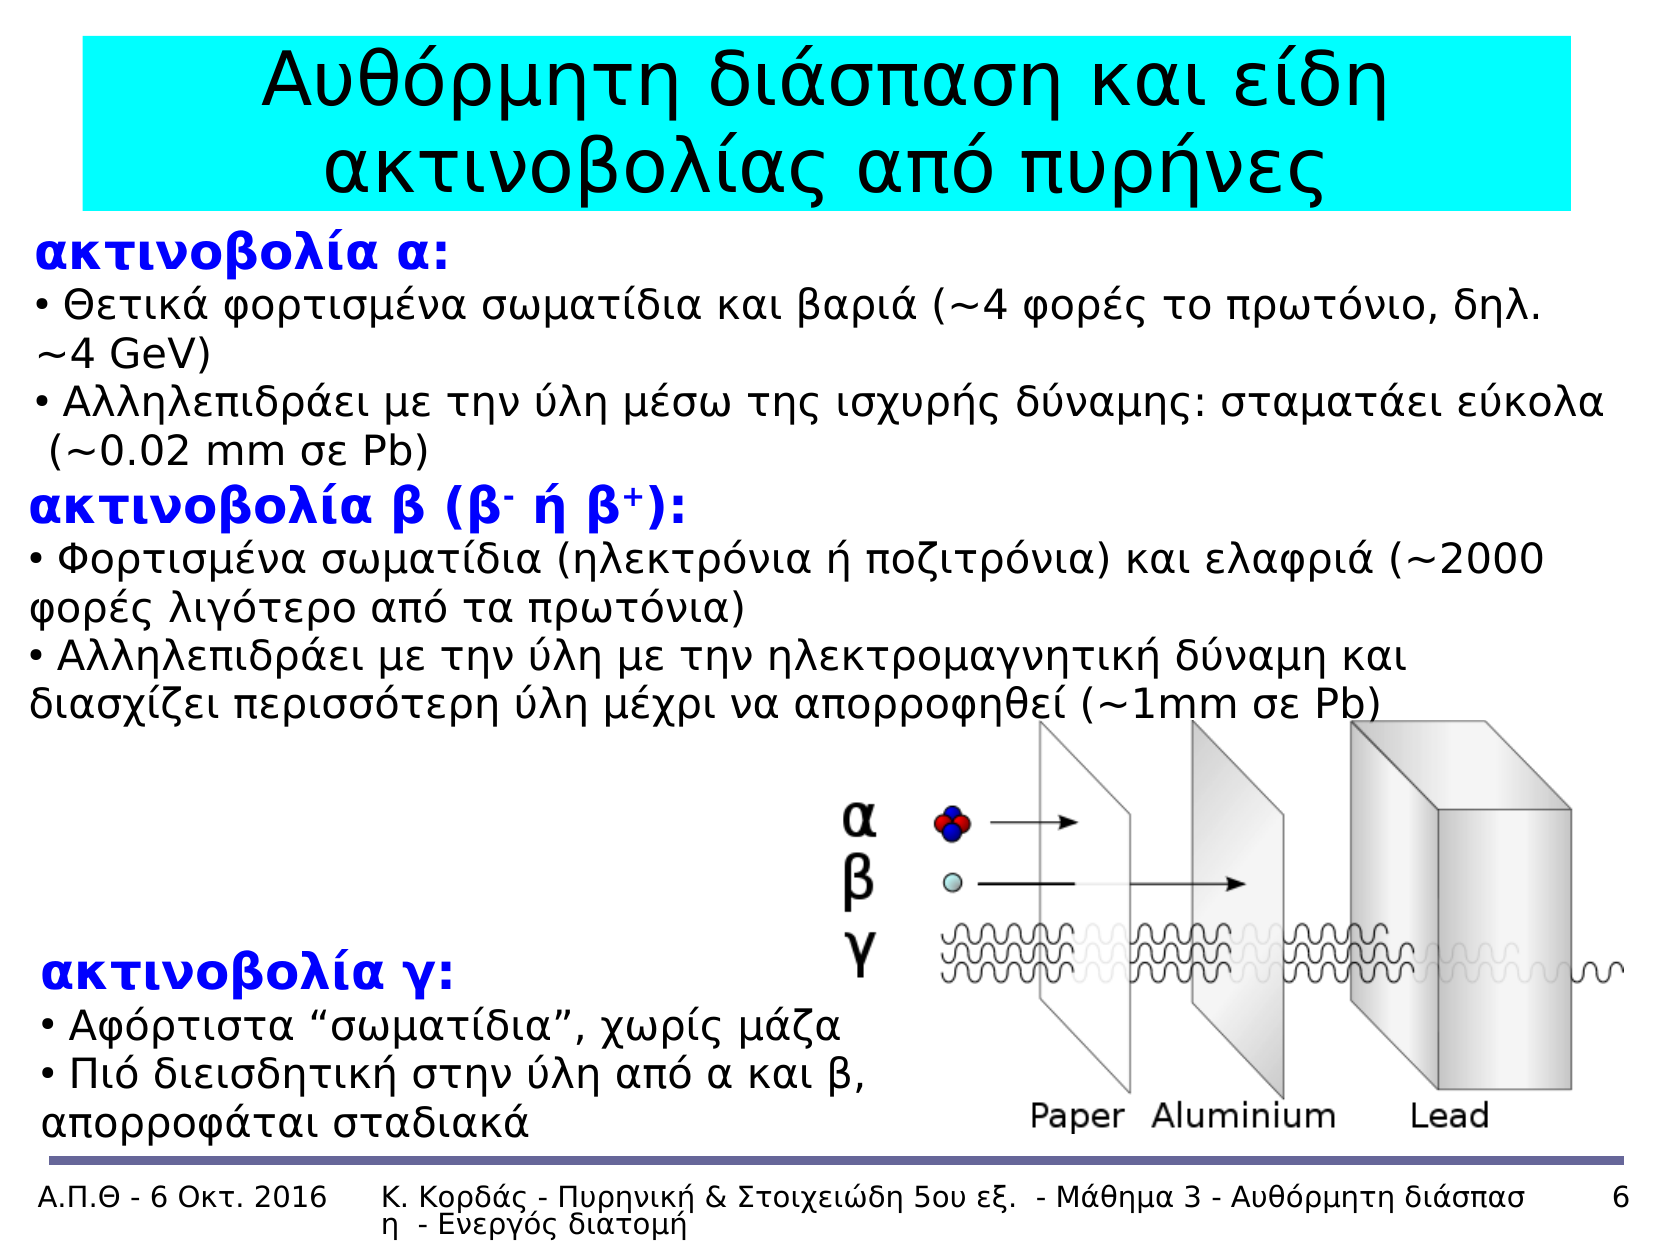

# Αυθόρμητη διάσπαση και είδη ακτινοβολίας από πυρήνες
ακτινοβολία α:
 Θετικά φορτισμένα σωματίδια και βαριά (~4 φορές το πρωτόνιο, δηλ. ~4 GeV)
 Αλληλεπιδράει με την ύλη μέσω της ισχυρής δύναμης: σταματάει εύκολα (~0.02 mm σε Pb)
ακτινοβολία β (β- ή β+):
 Φορτισμένα σωματίδια (ηλεκτρόνια ή ποζιτρόνια) και ελαφριά (~2000 φορές λιγότερo από τα πρωτόνια)
 Αλληλεπιδράει με την ύλη με την ηλεκτρομαγνητική δύναμη και διασχίζει περισσότερη ύλη μέχρι να απορροφηθεί (~1mm σε Pb)
ακτινοβολία γ:
 Αφόρτιστα “σωματίδια”, χωρίς μάζα
 Πιό διεισδητική στην ύλη από α και β, απορροφάται σταδιακά
Α.Π.Θ - 6 Οκτ. 2016
Κ. Κορδάς - Πυρηνική & Στοιχειώδη 5ου εξ. - Μάθημα 3 - Αυθόρμητη διάσπαση - Ενεργός διατομή
6